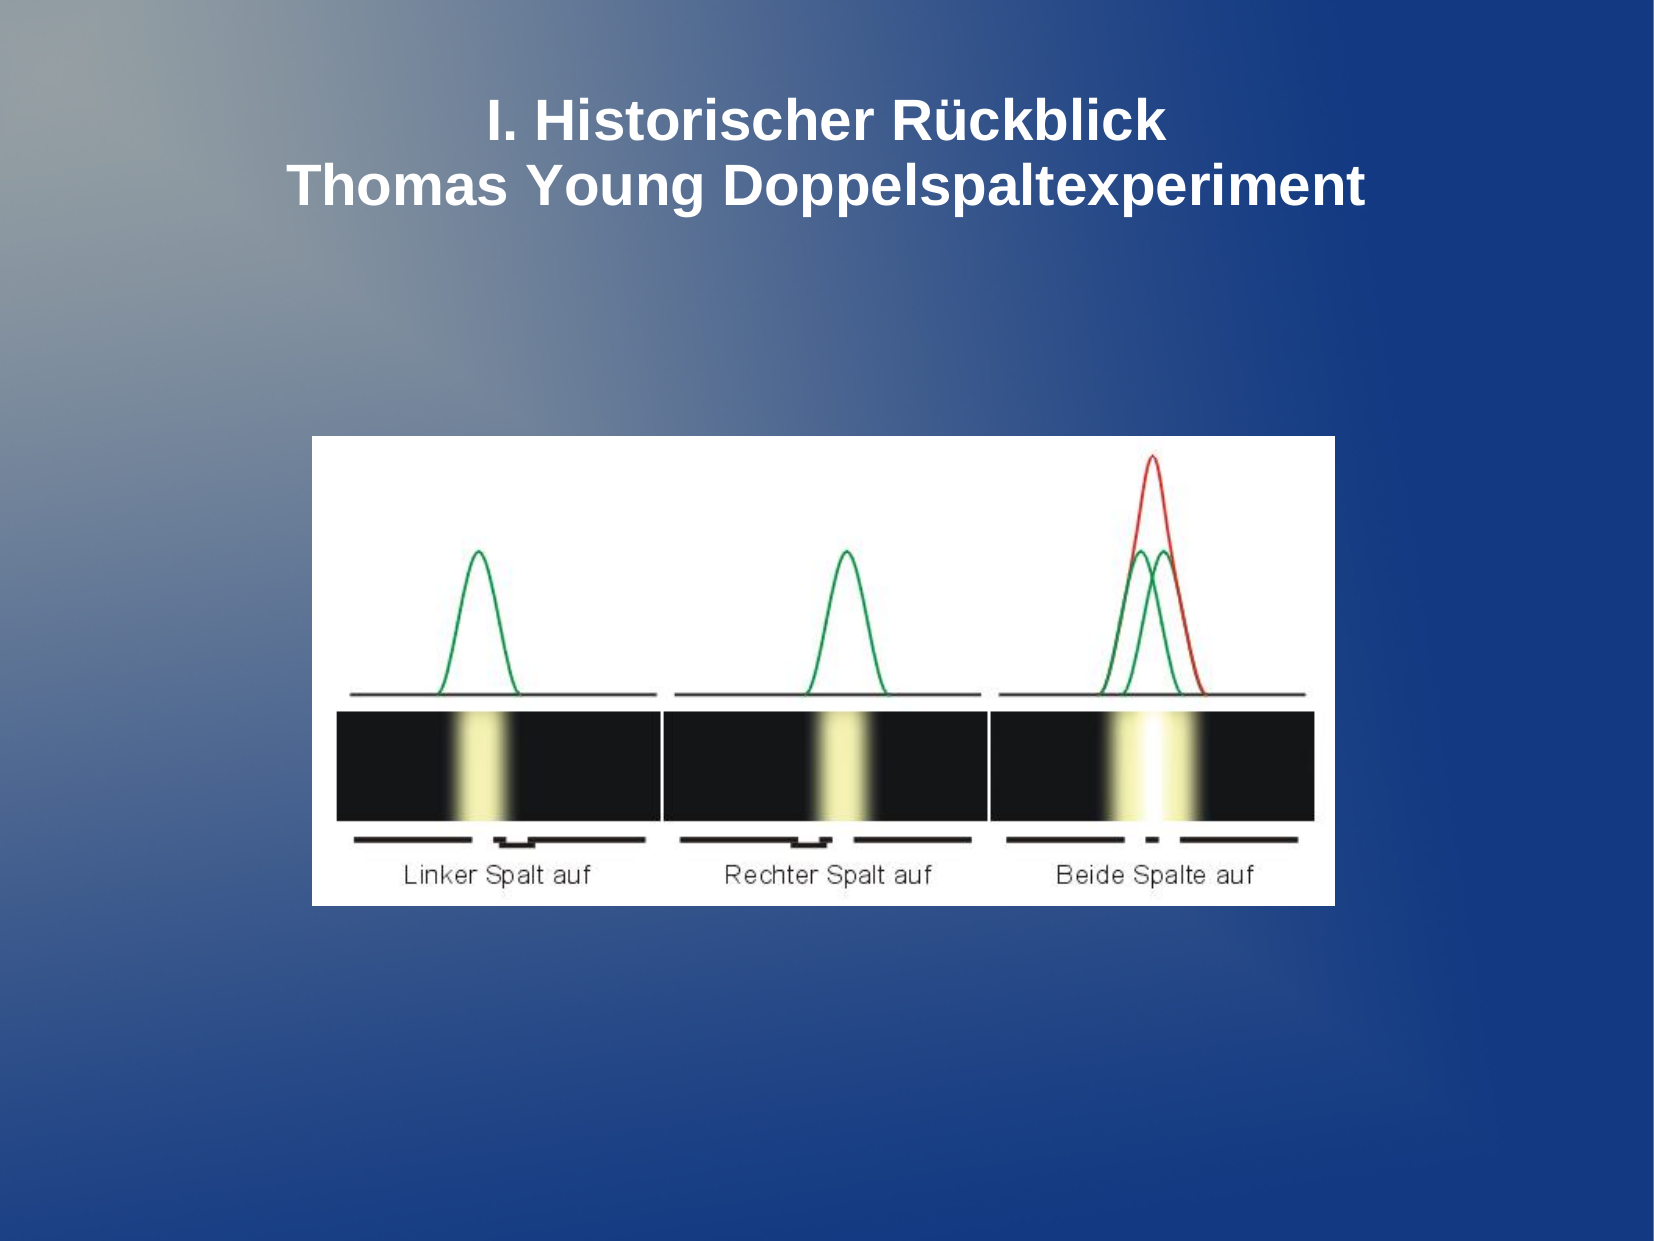

# I. Historischer Rückblick Thomas Young Doppelspaltexperiment